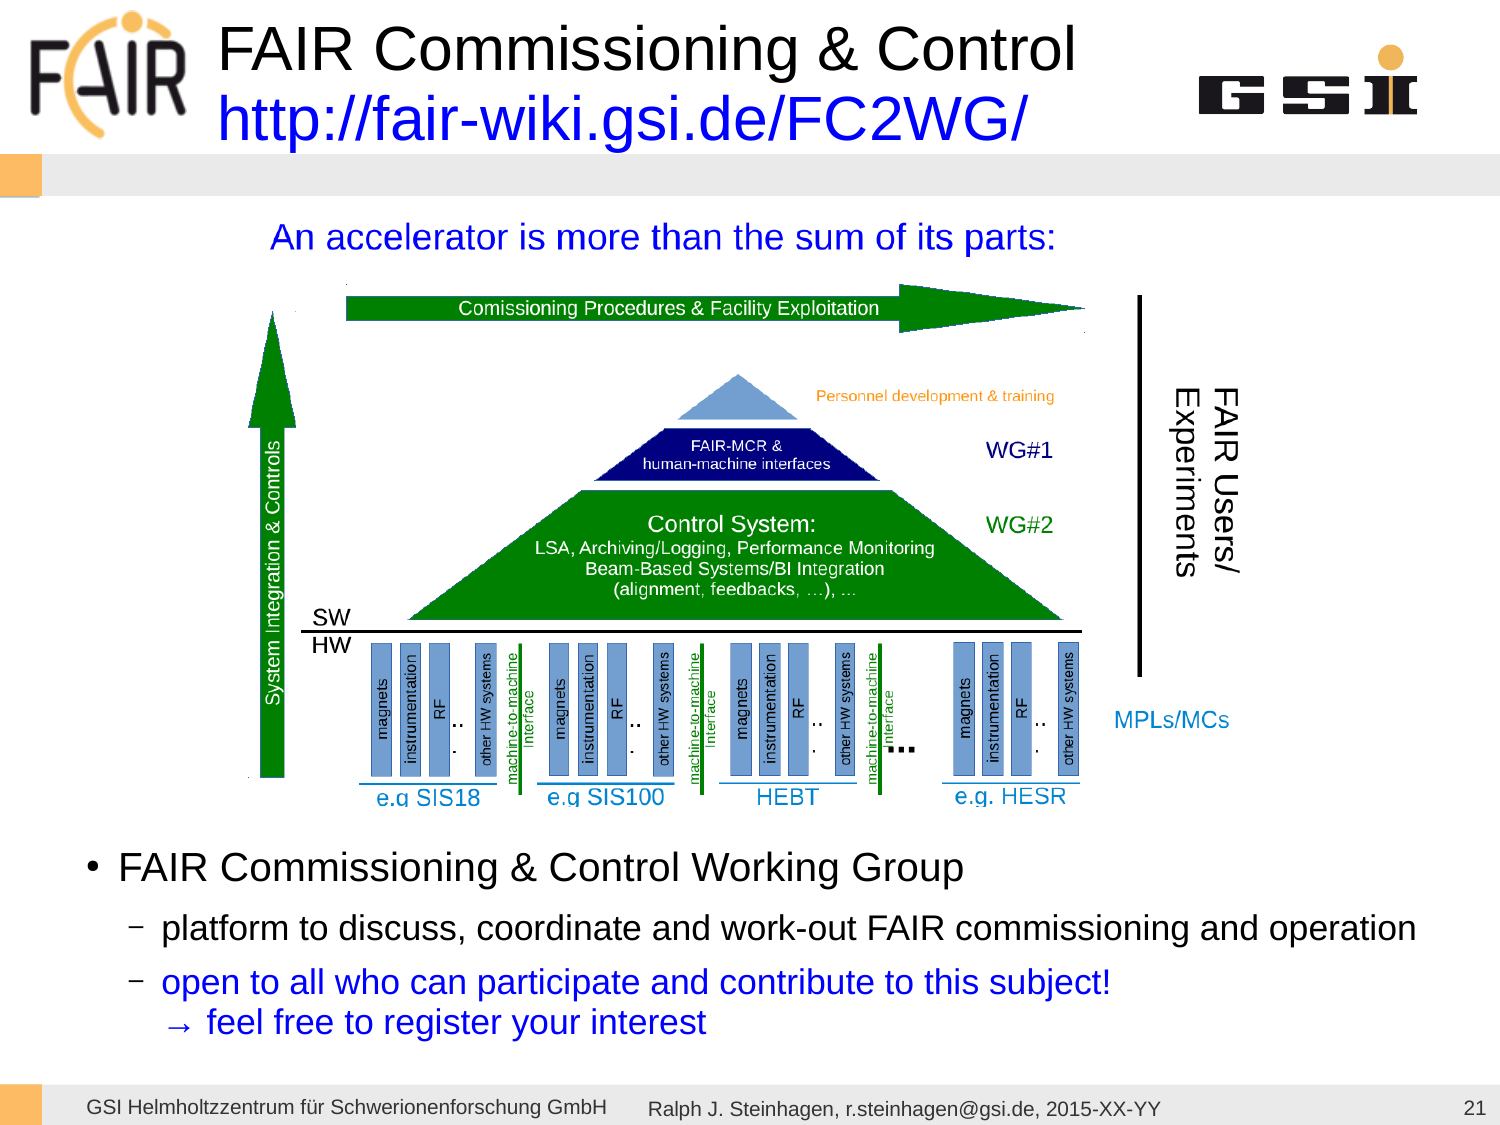

# FAIR Commissioning & Control http://fair-wiki.gsi.de/FC2WG/
FAIR Commissioning & Control Working Group
platform to discuss, coordinate and work-out FAIR commissioning and operation
open to all who can participate and contribute to this subject! 					 				 		→ feel free to register your interest